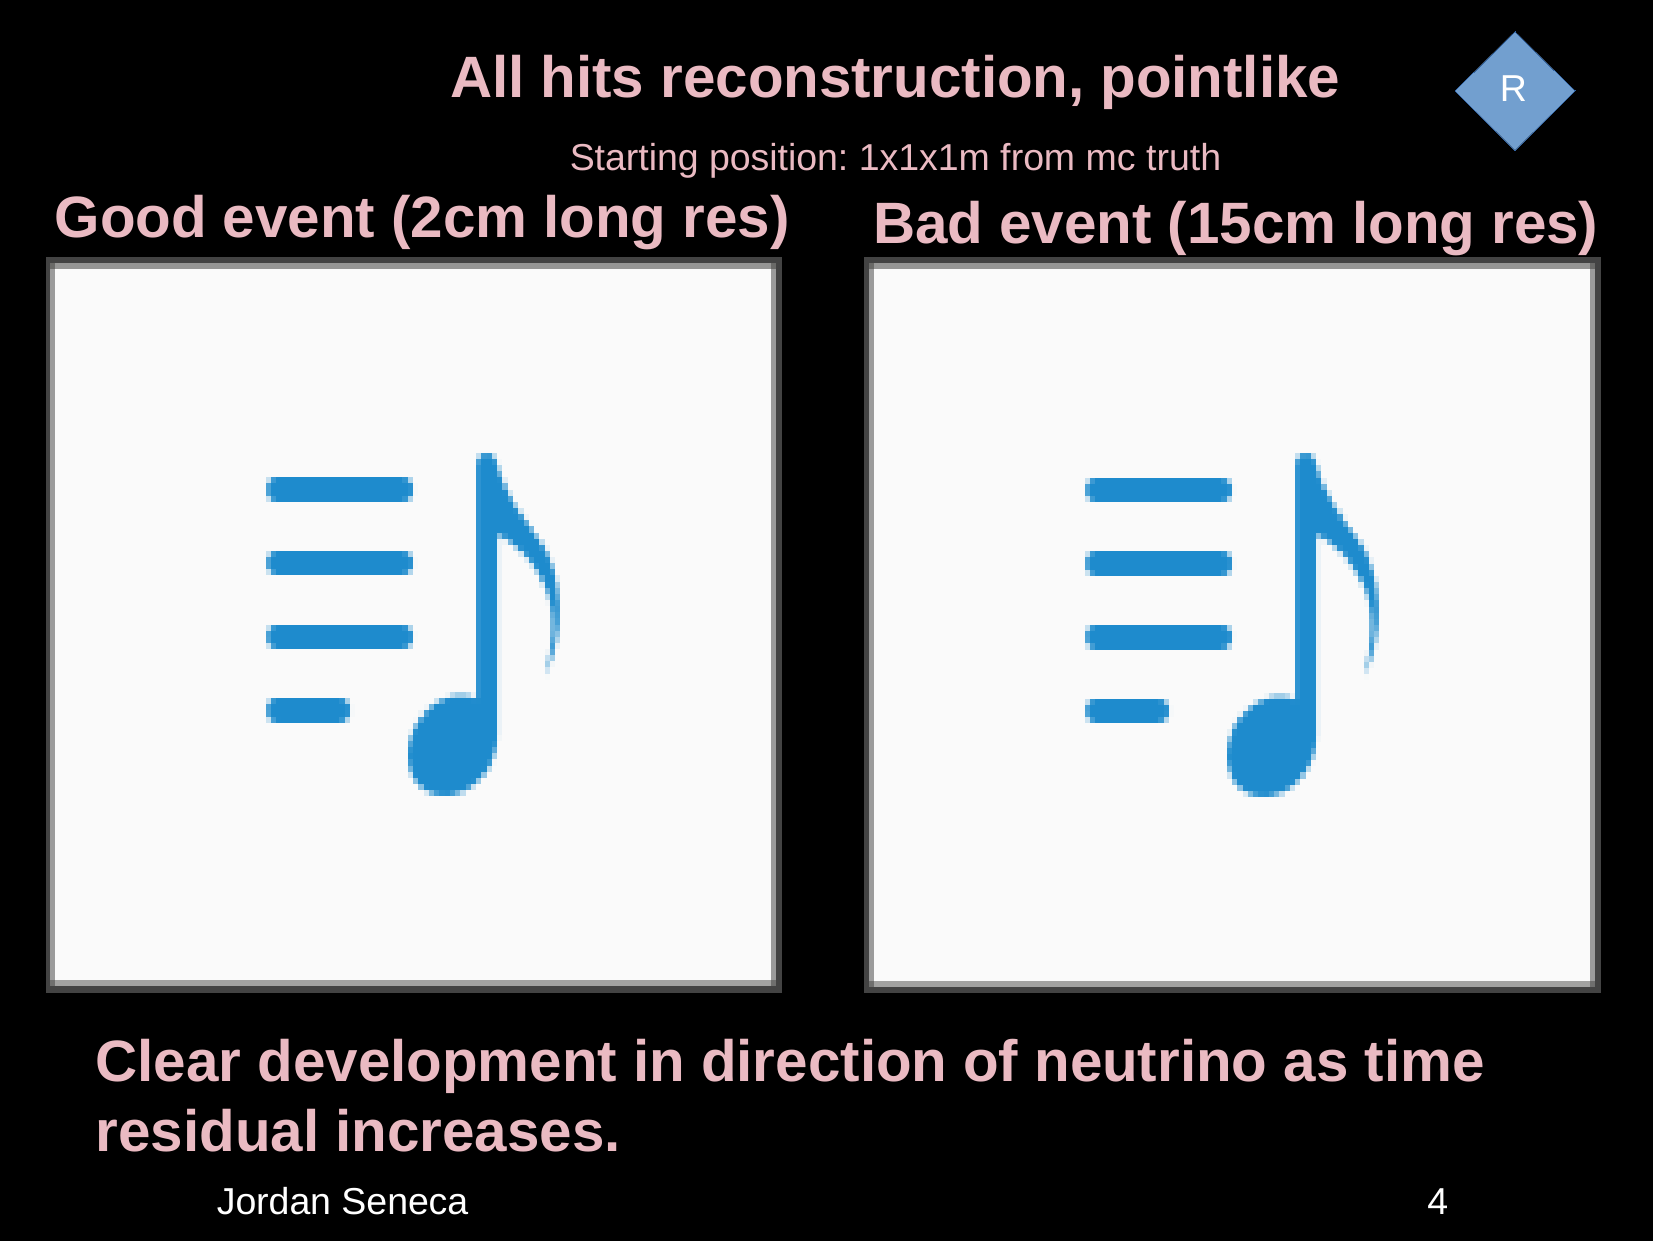

All hits reconstruction, pointlike
Starting position: 1x1x1m from mc truth
R
Good event (2cm long res)
Bad event (15cm long res)
Clear development in direction of neutrino as time residual increases.